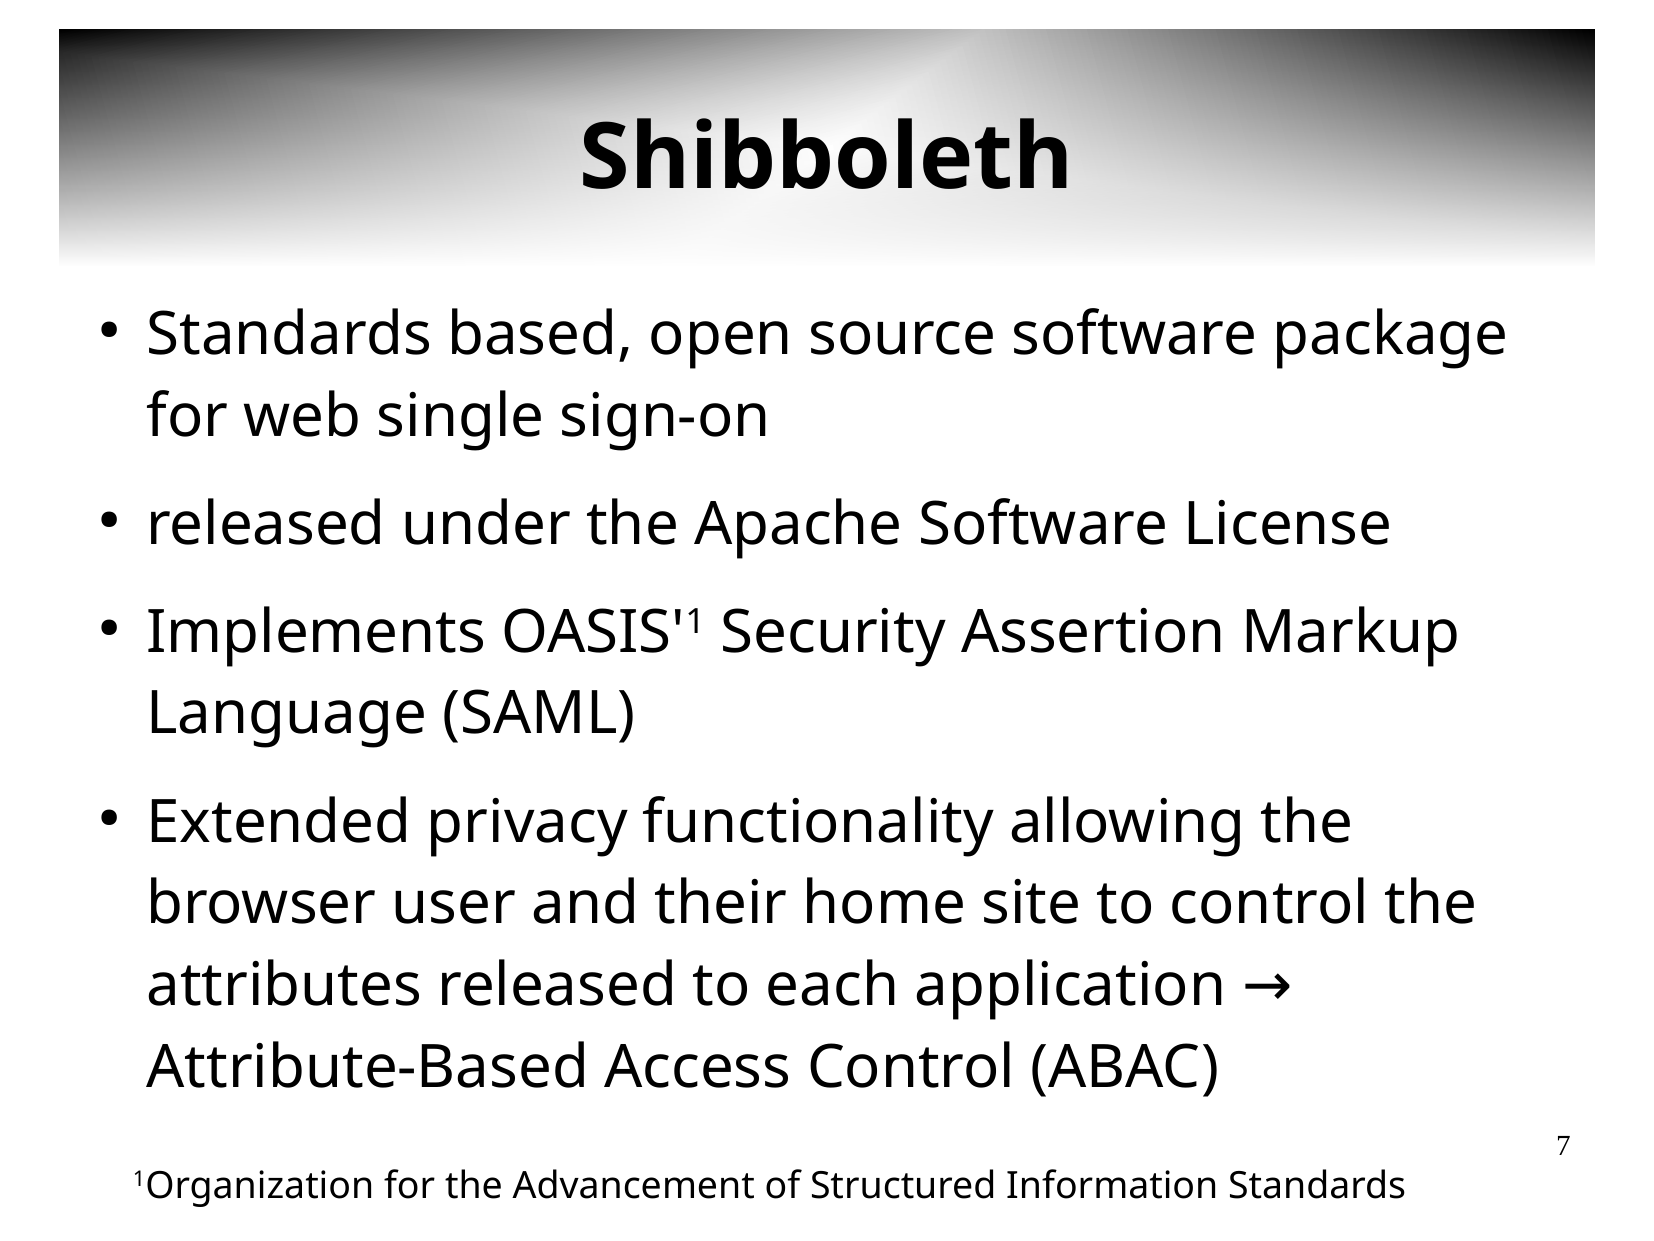

# Shibboleth
Standards based, open source software package for web single sign-on
released under the Apache Software License
Implements OASIS'1 Security Assertion Markup Language (SAML)
Extended privacy functionality allowing the browser user and their home site to control the attributes released to each application → Attribute-Based Access Control (ABAC)
7
1Organization for the Advancement of Structured Information Standards